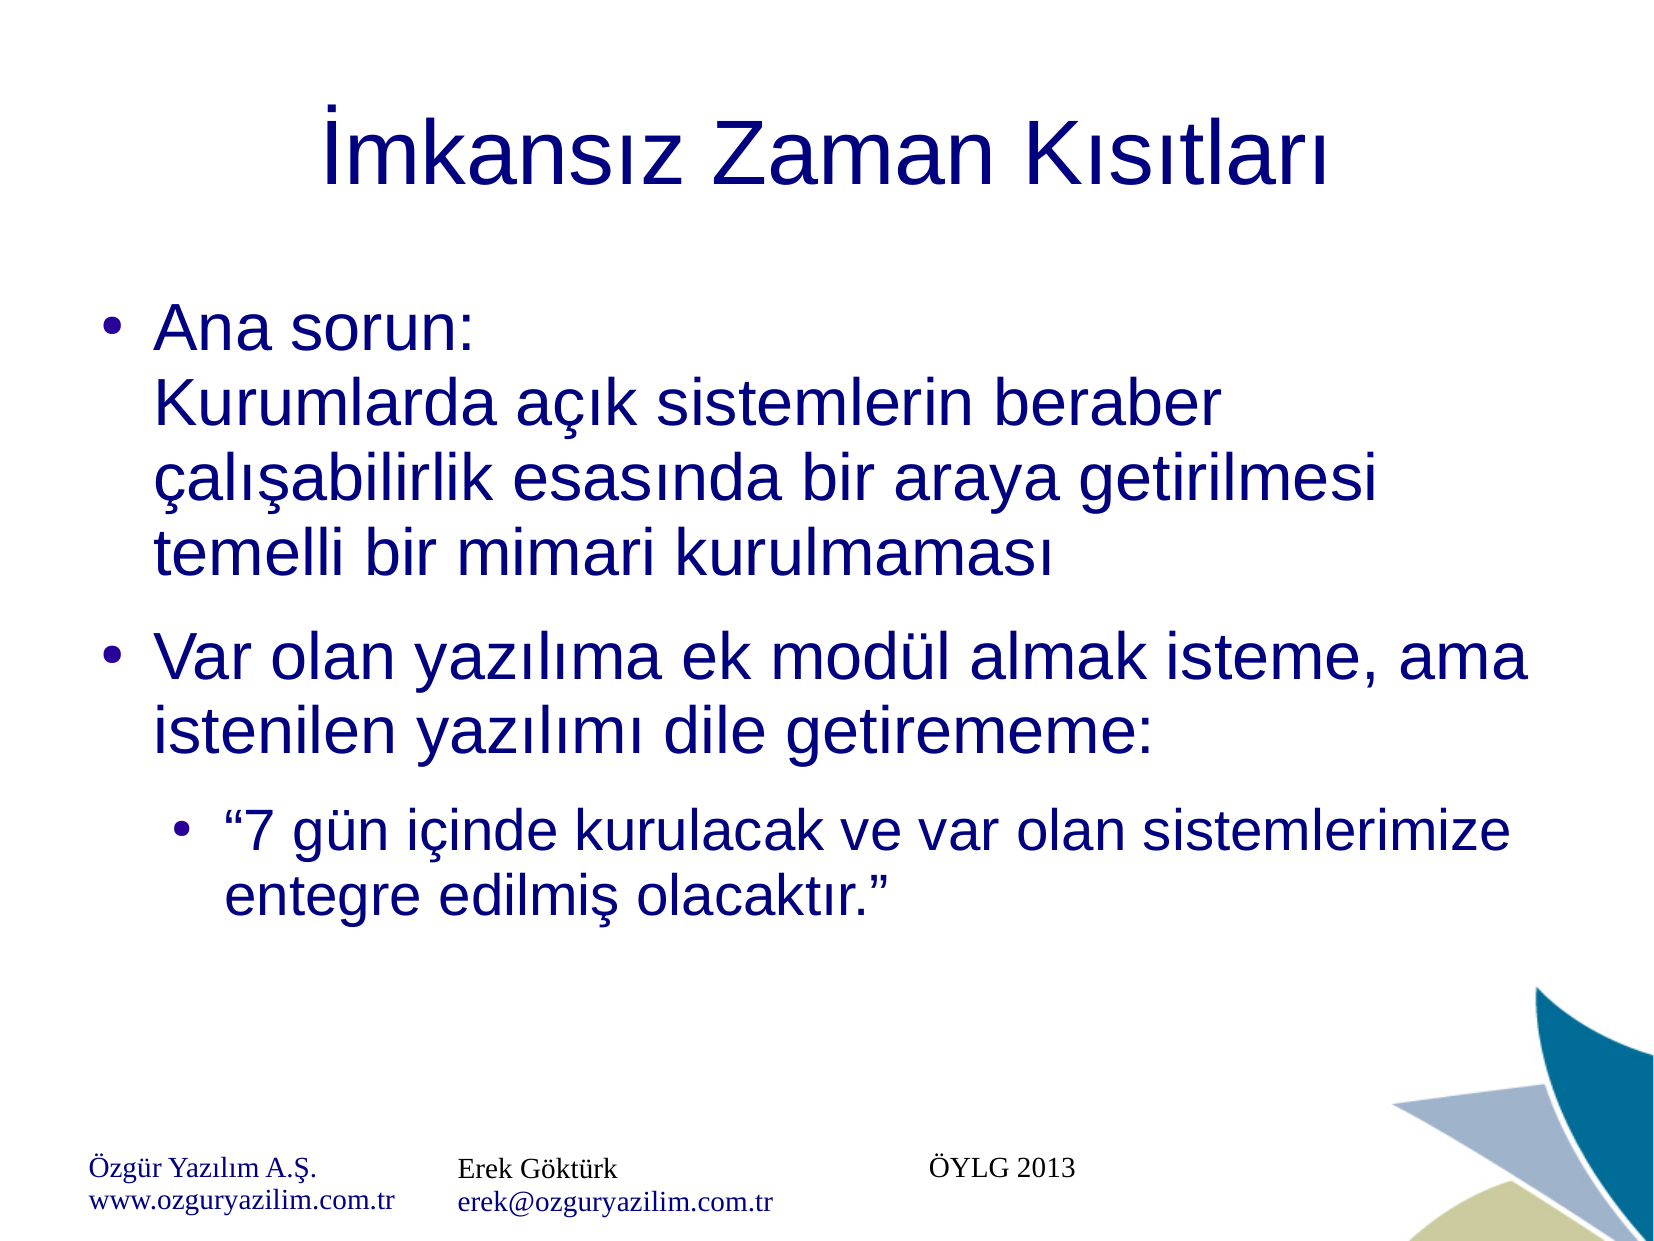

# İmkansız Zaman Kısıtları
Ana sorun:
Kurumlarda açık sistemlerin beraber çalışabilirlik esasında bir araya getirilmesi temelli bir mimari kurulmaması
Var olan yazılıma ek modül almak isteme, ama istenilen yazılımı dile getirememe:
“7 gün içinde kurulacak ve var olan sistemlerimize entegre edilmiş olacaktır.”